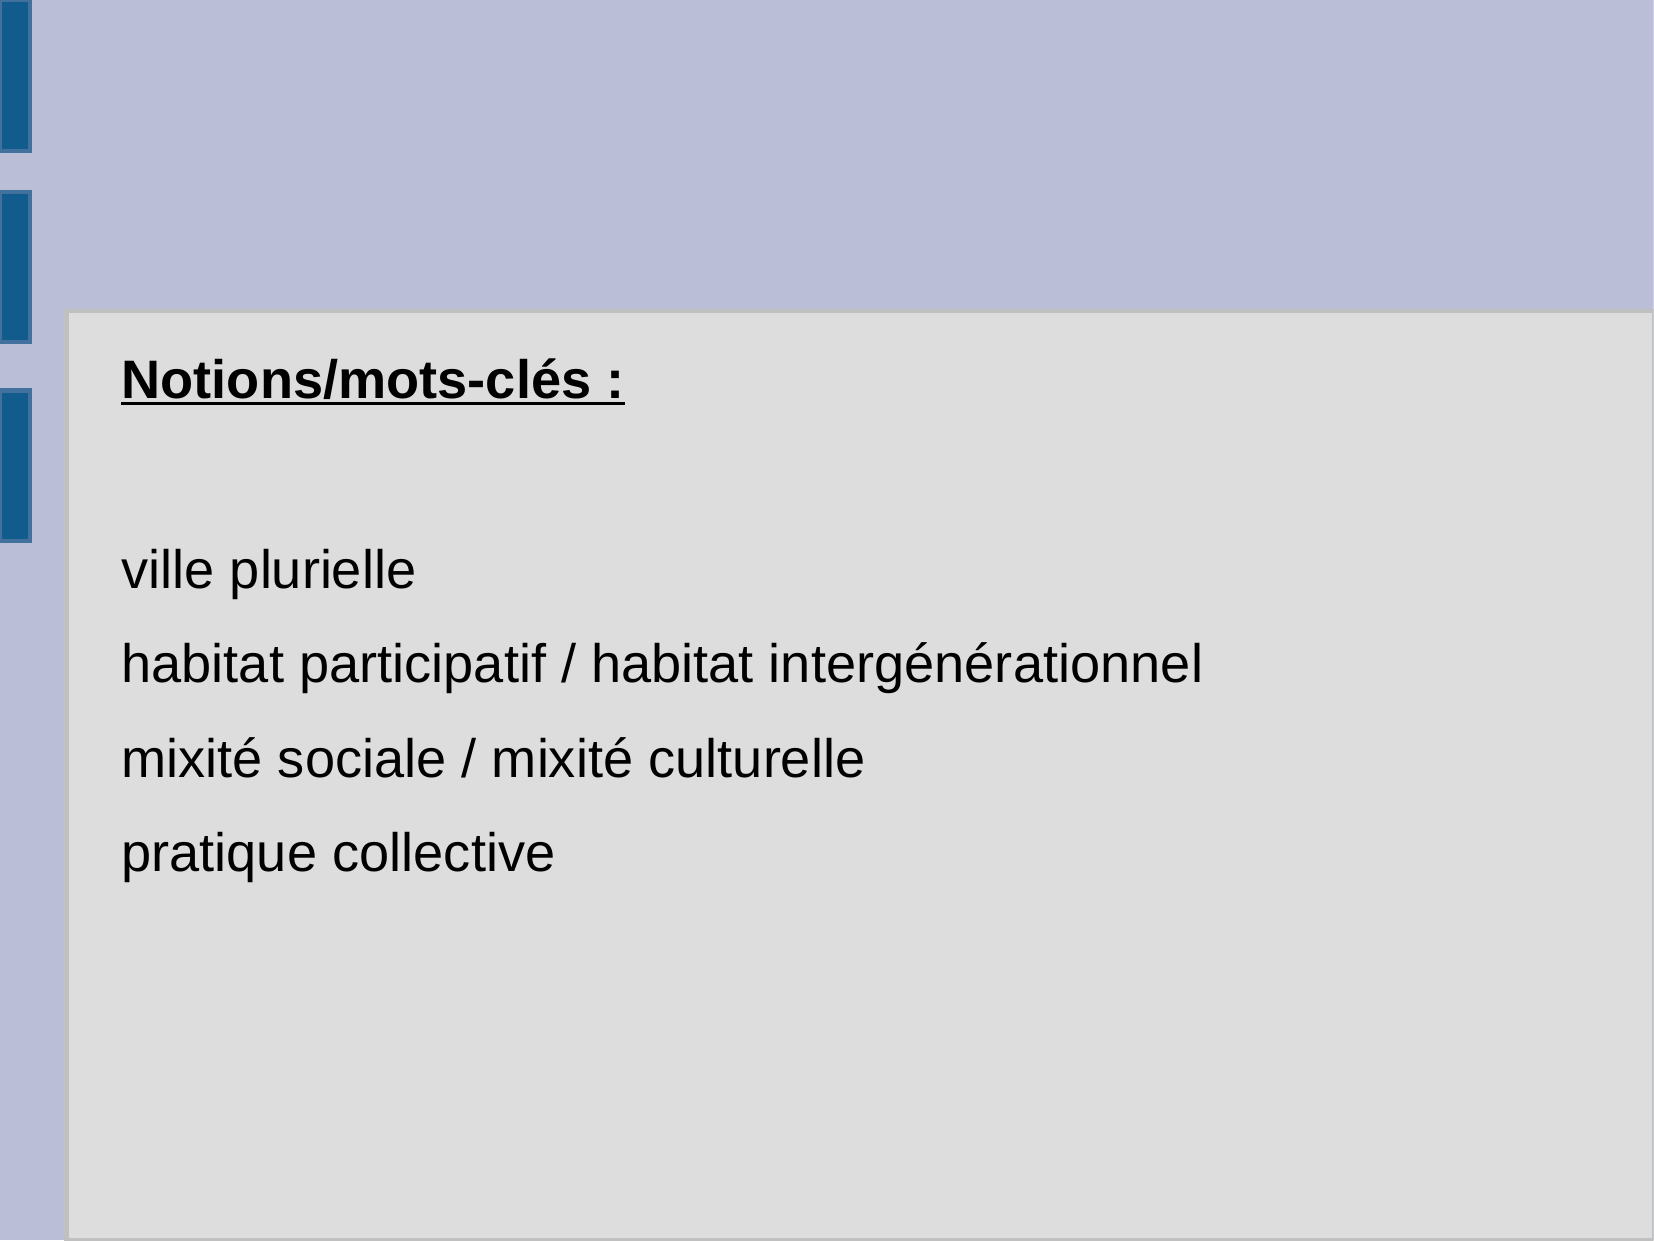

#
Notions/mots-clés :
ville plurielle
habitat participatif / habitat intergénérationnel
mixité sociale / mixité culturelle
pratique collective